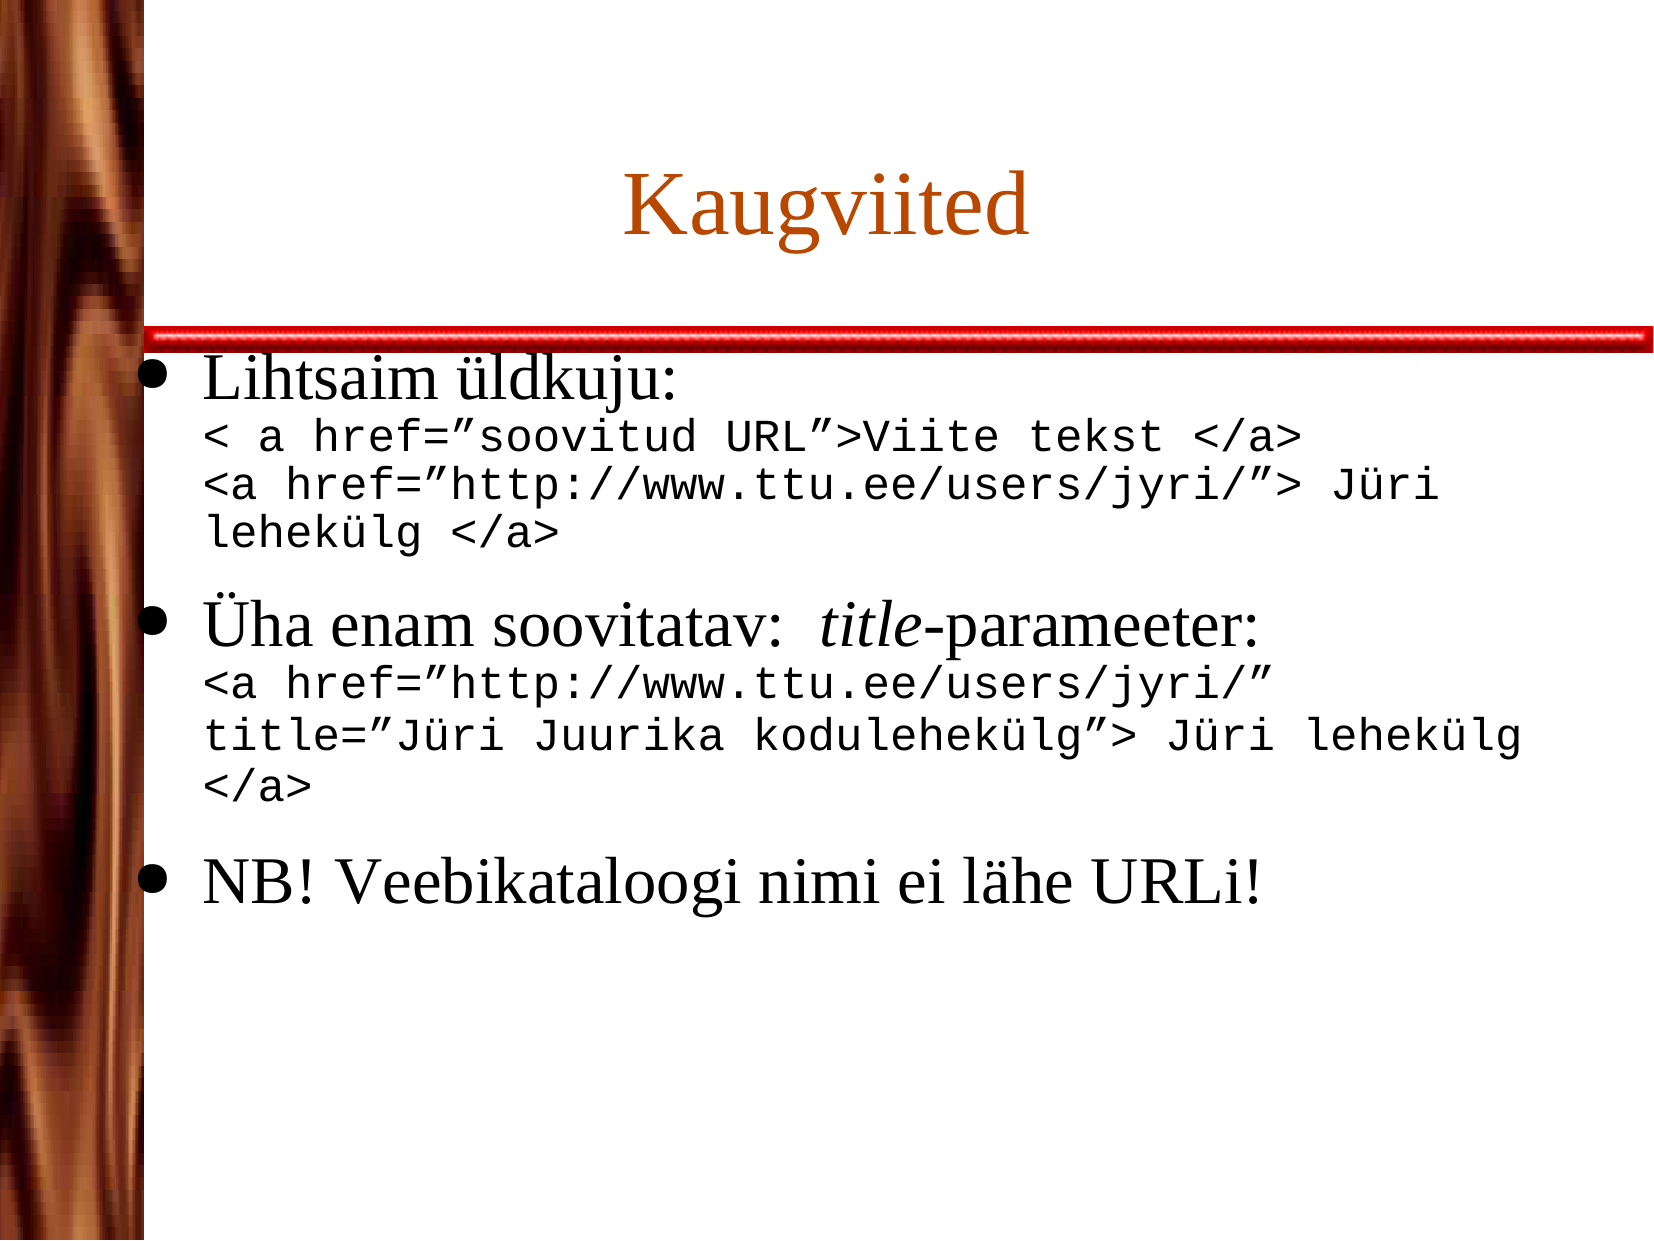

# Kaugviited
Lihtsaim üldkuju:
< a href=”soovitud URL”>Viite tekst </a>
<a href=”http://www.ttu.ee/users/jyri/”> Jüri lehekülg </a>
Üha enam soovitatav: title-parameeter:
<a href=”http://www.ttu.ee/users/jyri/” title=”Jüri Juurika kodulehekülg”> Jüri lehekülg </a>
NB! Veebikataloogi nimi ei lähe URLi!